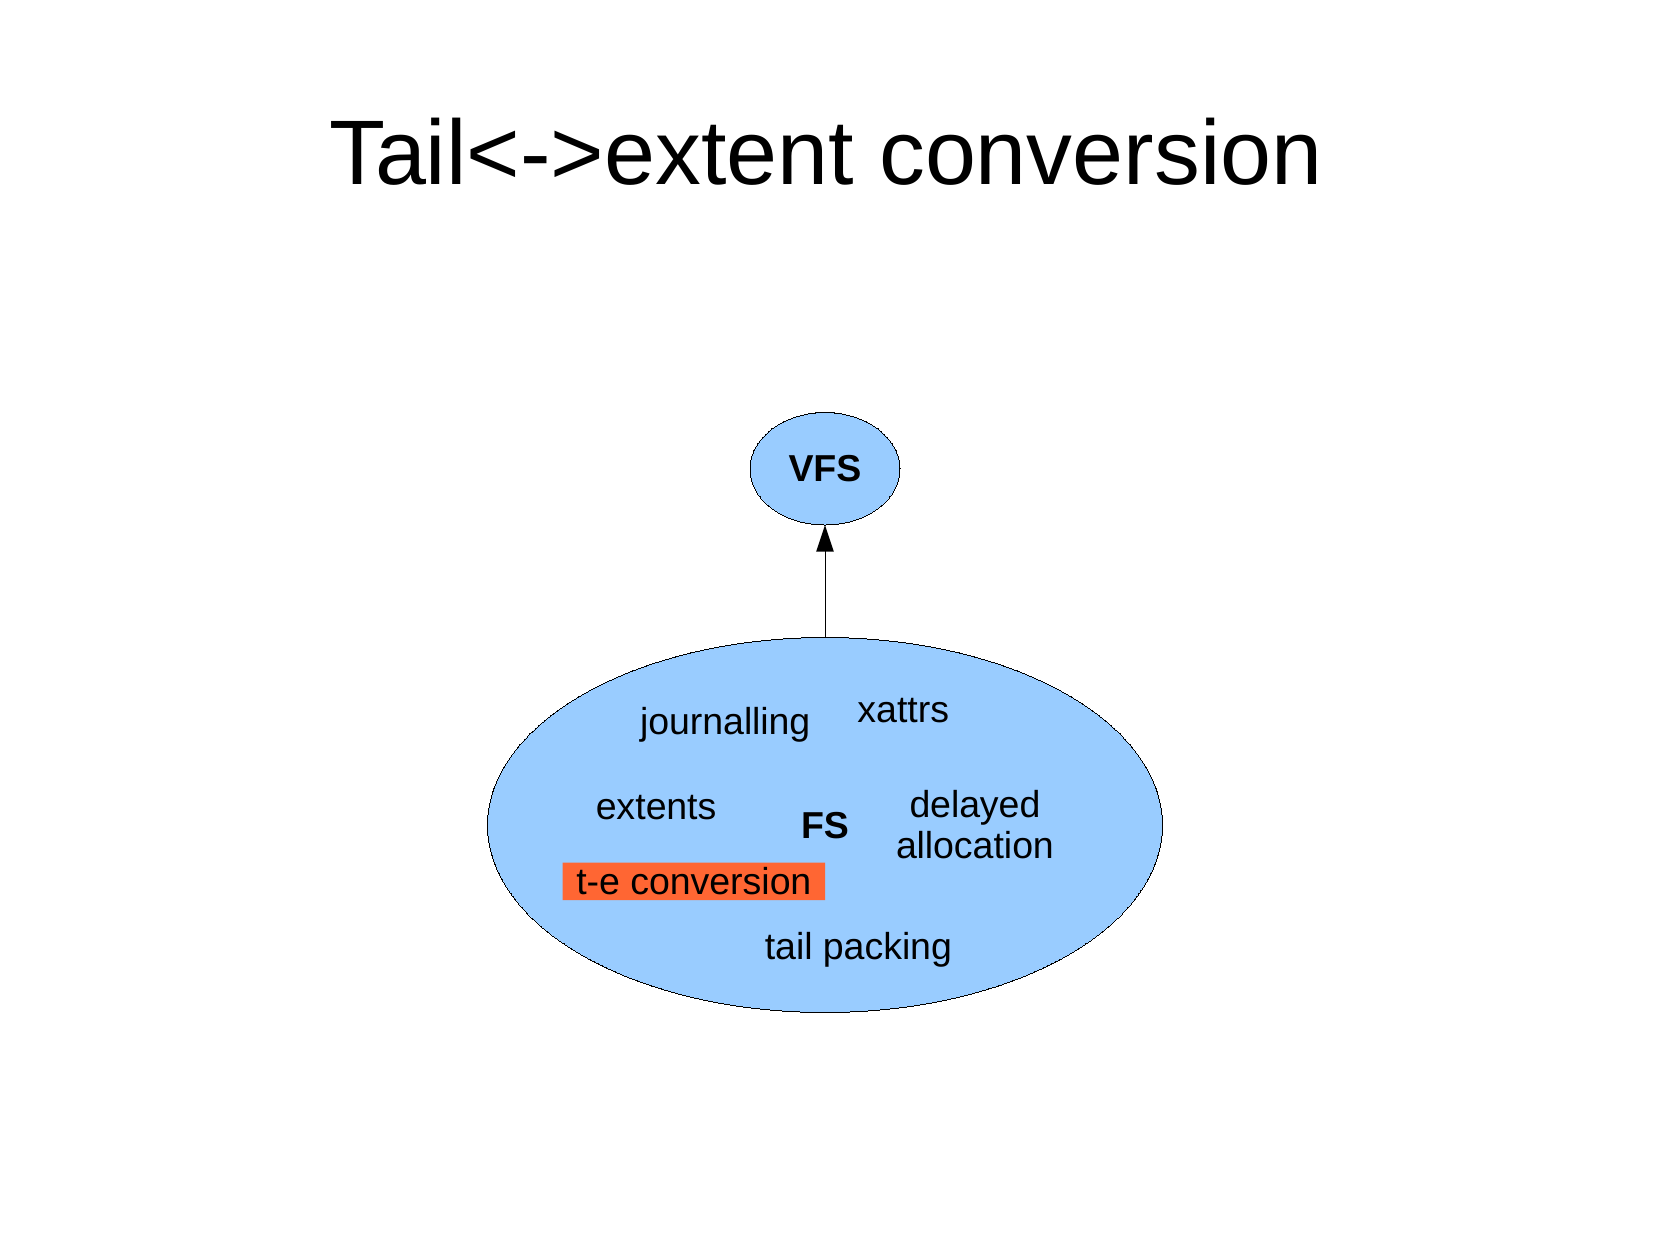

# Tail<->extent conversion
VFS
FS
xattrs
journalling
extents
delayed
allocation
t-e conversion
tail packing